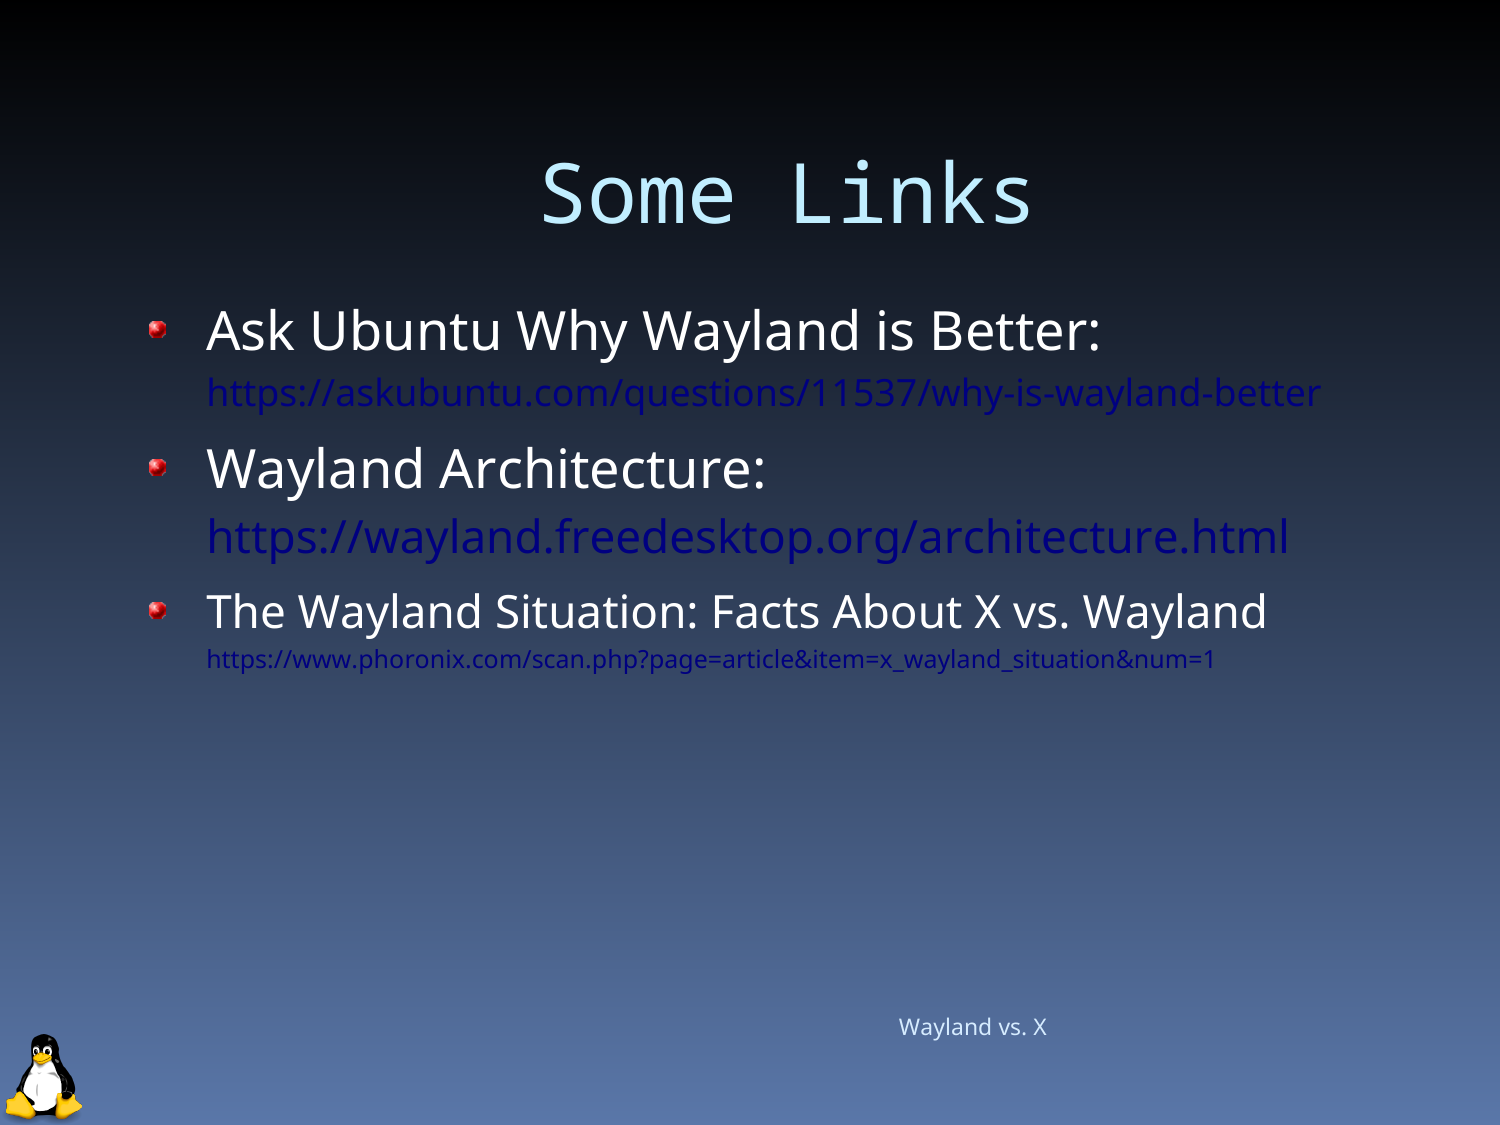

# Some Links
Ask Ubuntu Why Wayland is Better: https://askubuntu.com/questions/11537/why-is-wayland-better
Wayland Architecture: https://wayland.freedesktop.org/architecture.html
The Wayland Situation: Facts About X vs. Wayland
https://www.phoronix.com/scan.php?page=article&item=x_wayland_situation&num=1
Wayland vs. X